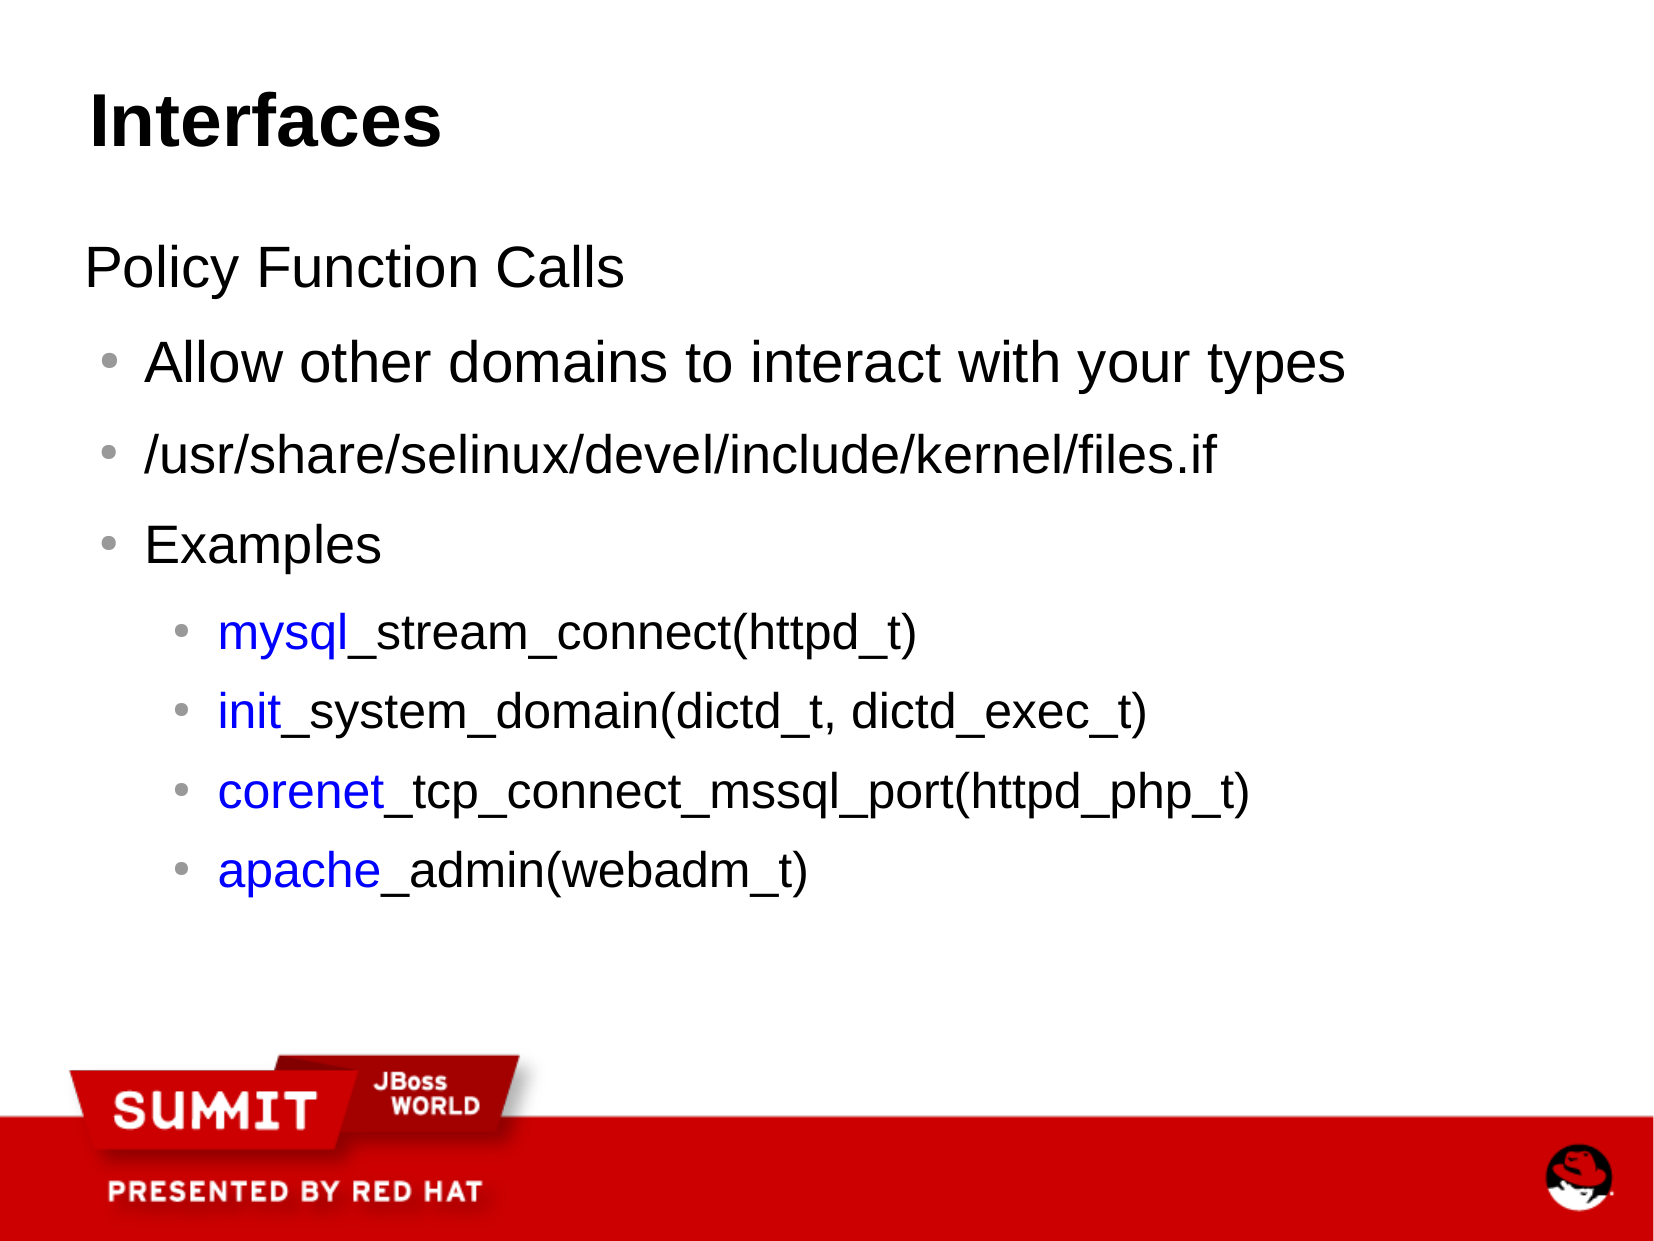

# Interfaces
Policy Function Calls
Allow other domains to interact with your types
/usr/share/selinux/devel/include/kernel/files.if
Examples
mysql_stream_connect(httpd_t)
init_system_domain(dictd_t, dictd_exec_t)
corenet_tcp_connect_mssql_port(httpd_php_t)
apache_admin(webadm_t)